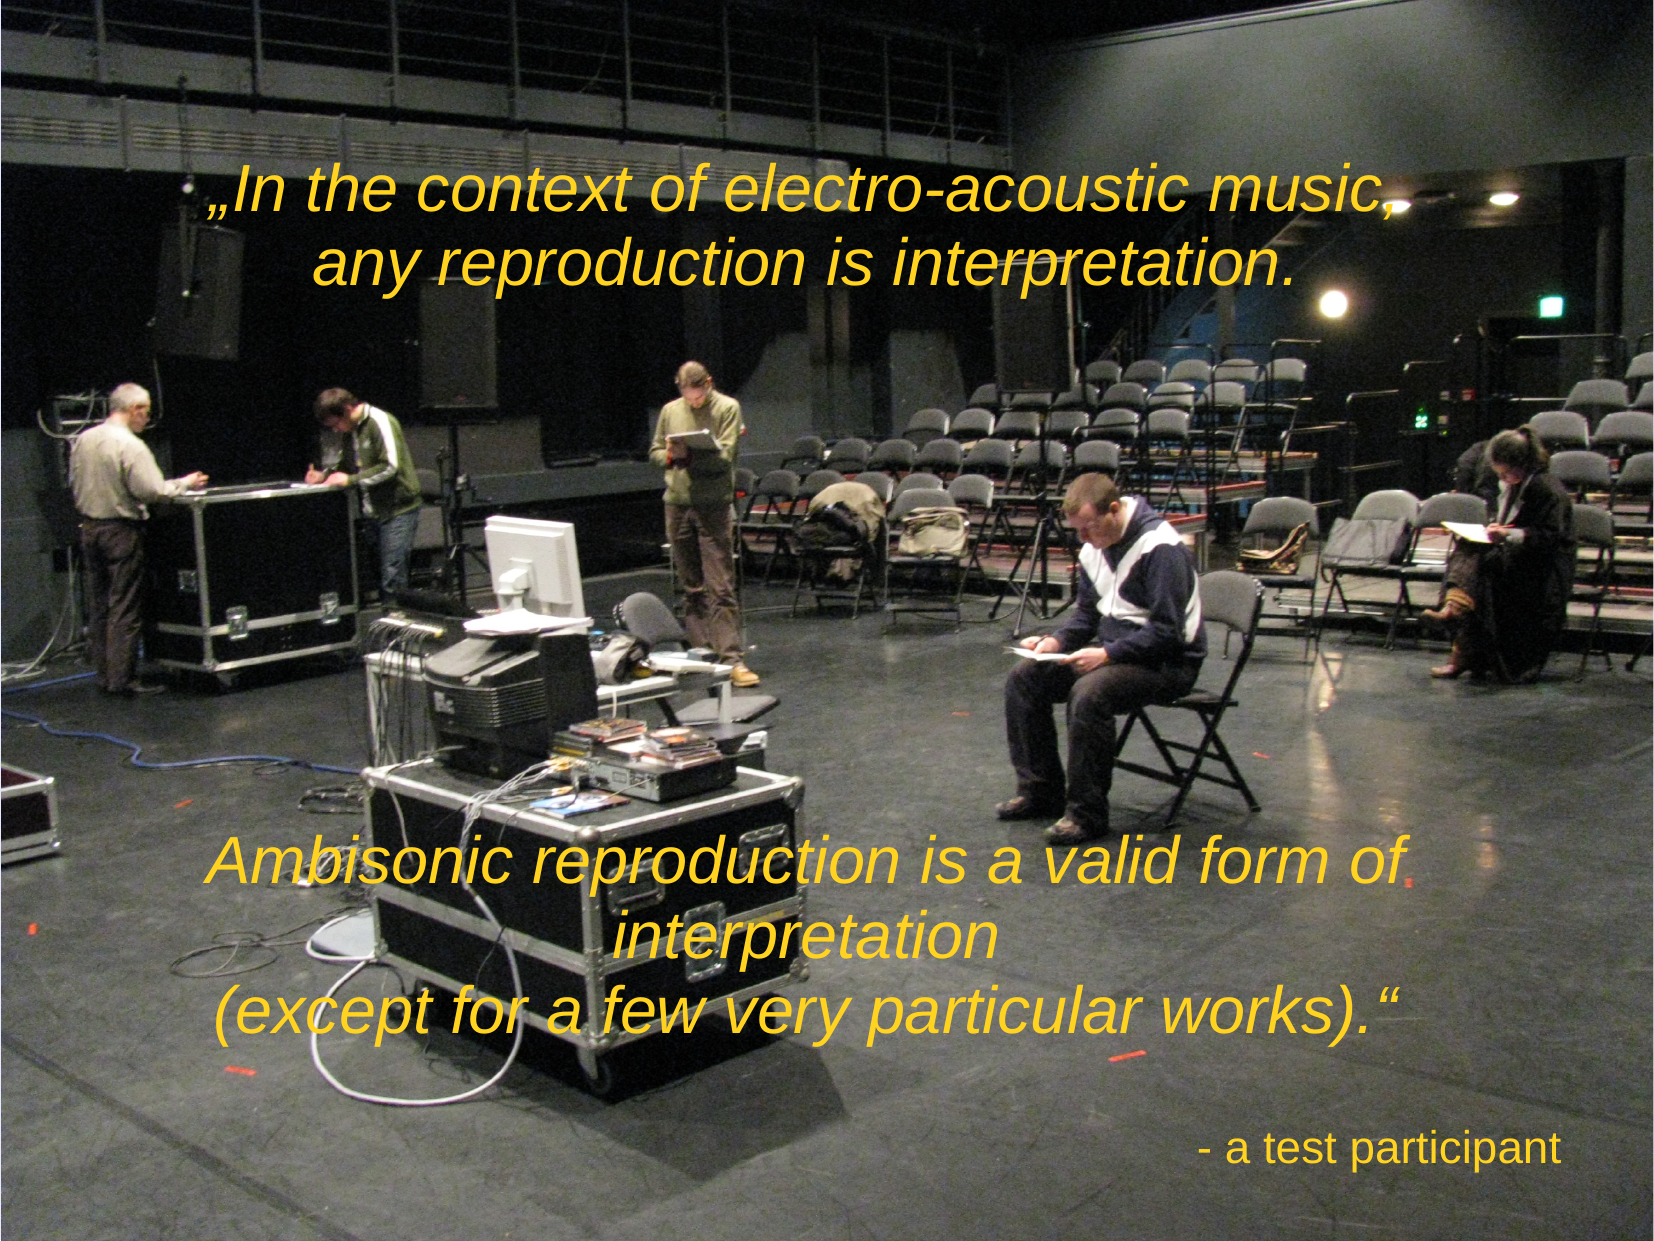

# „In the context of electro-acoustic music,
any reproduction is interpretation.
Ambisonic reproduction is a valid form of
interpretation
(except for a few very particular works).“
 - a test participant